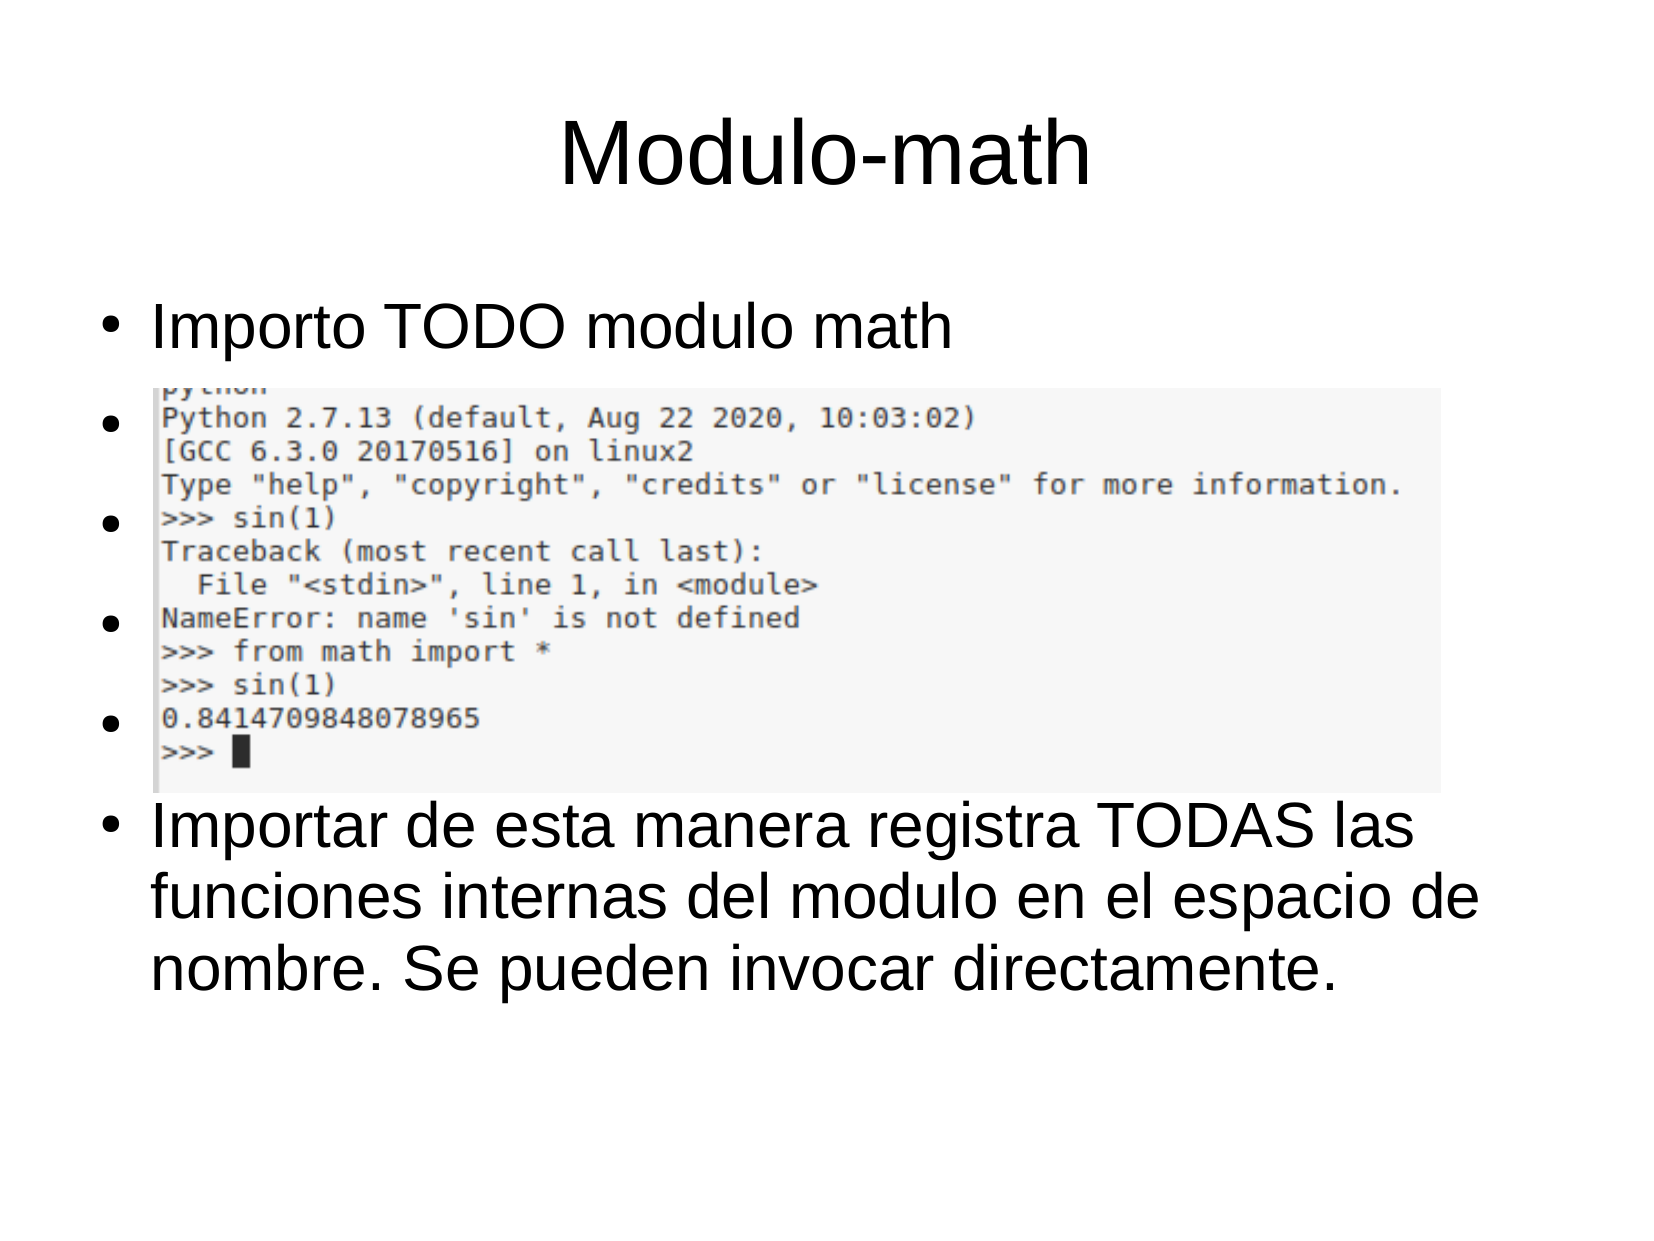

# Modulo-math
Importo TODO modulo math
Importar de esta manera registra TODAS las funciones internas del modulo en el espacio de nombre. Se pueden invocar directamente.